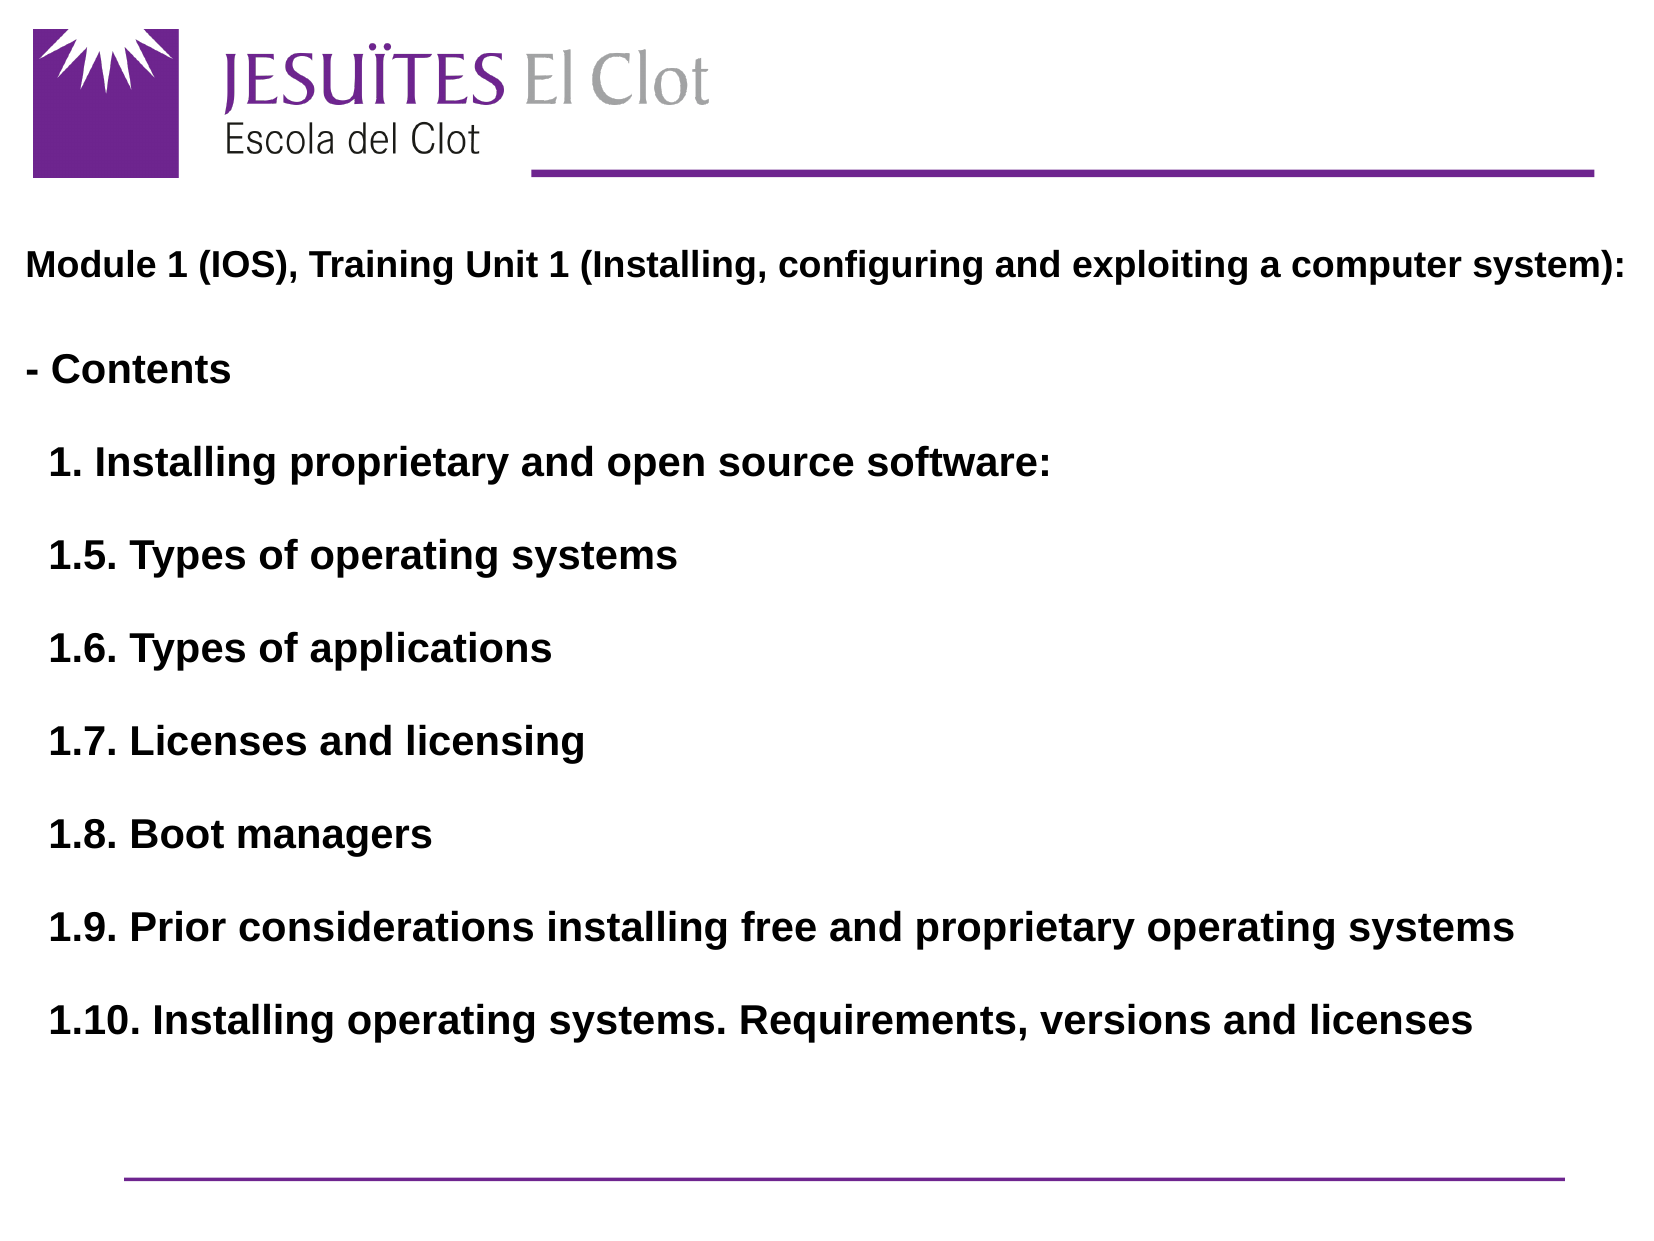

Module 1 (IOS), Training Unit 1 (Installing, configuring and exploiting a computer system):
- Contents
 1. Installing proprietary and open source software:
 1.5. Types of operating systems
 1.6. Types of applications
 1.7. Licenses and licensing
 1.8. Boot managers
 1.9. Prior considerations installing free and proprietary operating systems
 1.10. Installing operating systems. Requirements, versions and licenses